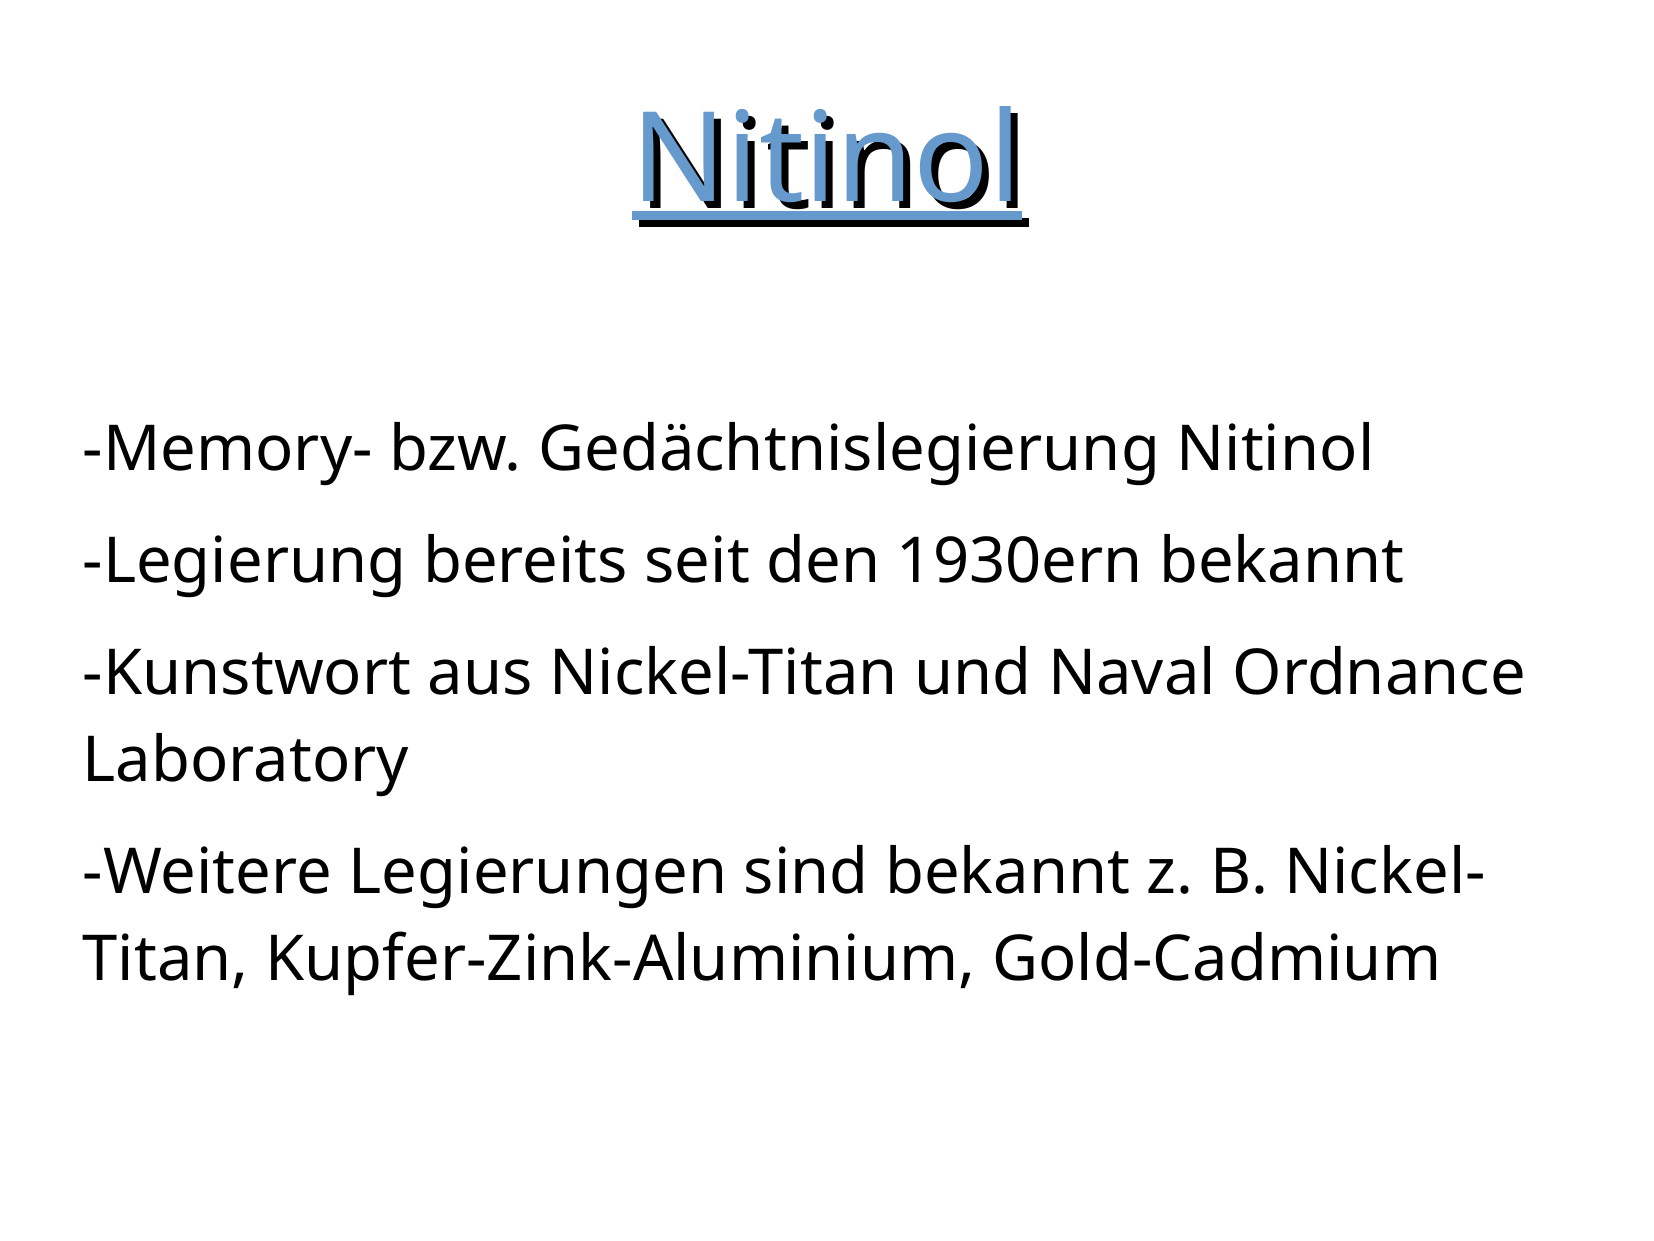

# Nitinol
-Memory- bzw. Gedächtnislegierung Nitinol
-Legierung bereits seit den 1930ern bekannt
-Kunstwort aus Nickel-Titan und Naval Ordnance Laboratory
-Weitere Legierungen sind bekannt z. B. Nickel-Titan, Kupfer-Zink-Aluminium, Gold-Cadmium